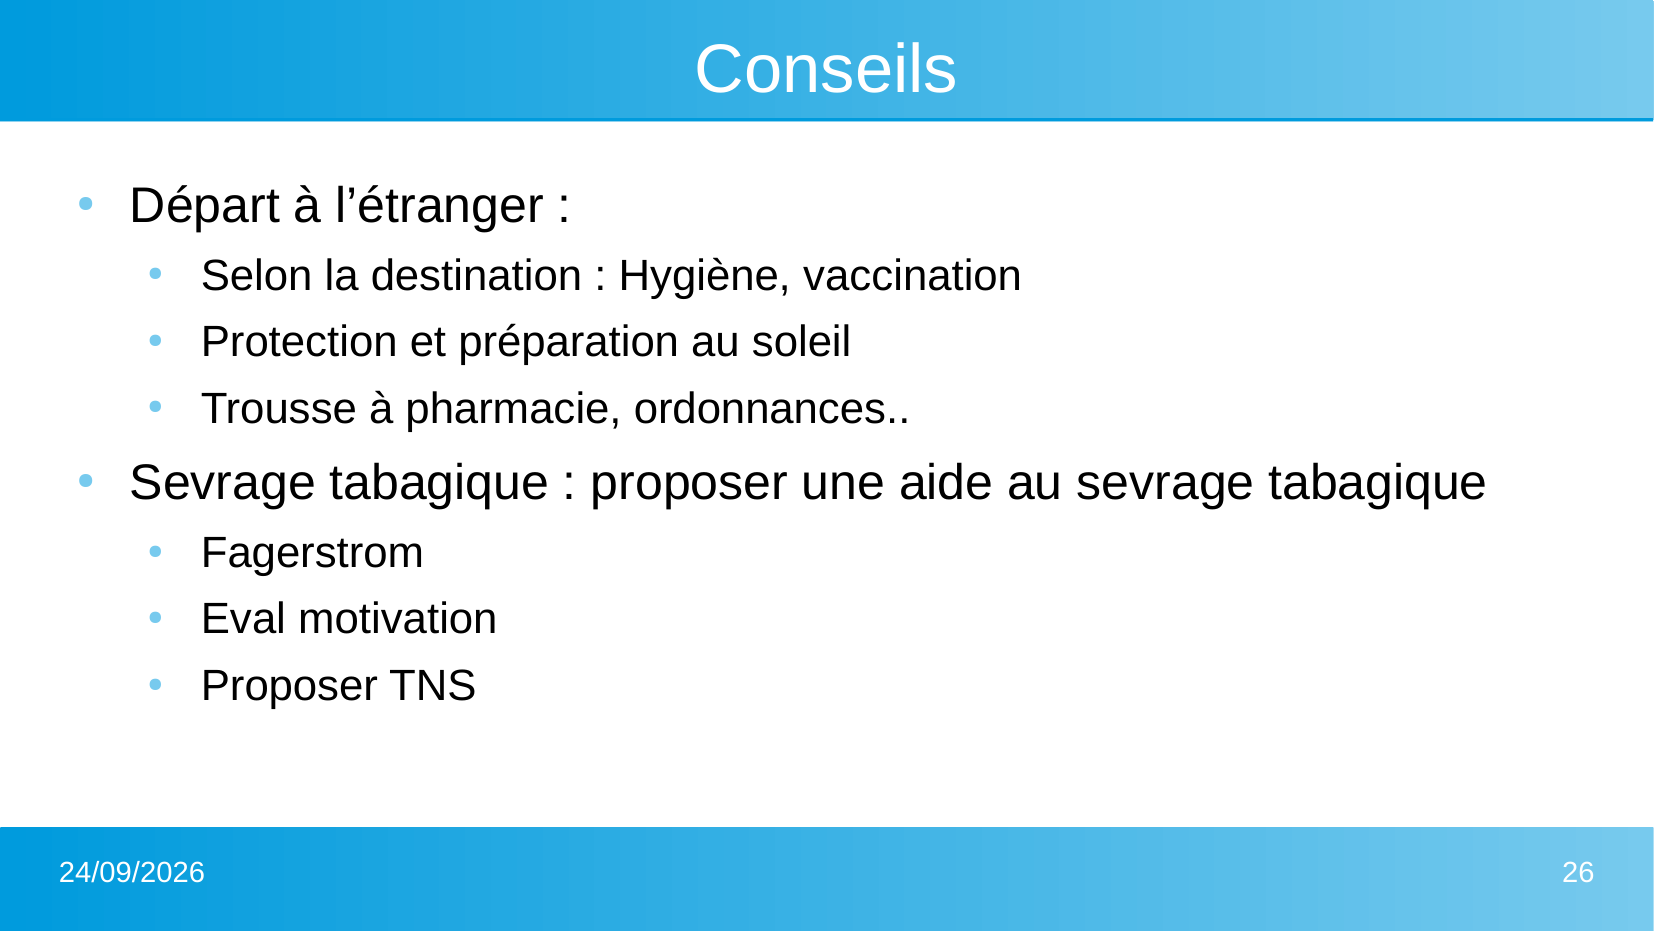

# Conseils
Départ à l’étranger :
Selon la destination : Hygiène, vaccination
Protection et préparation au soleil
Trousse à pharmacie, ordonnances..
Sevrage tabagique : proposer une aide au sevrage tabagique
Fagerstrom
Eval motivation
Proposer TNS
26